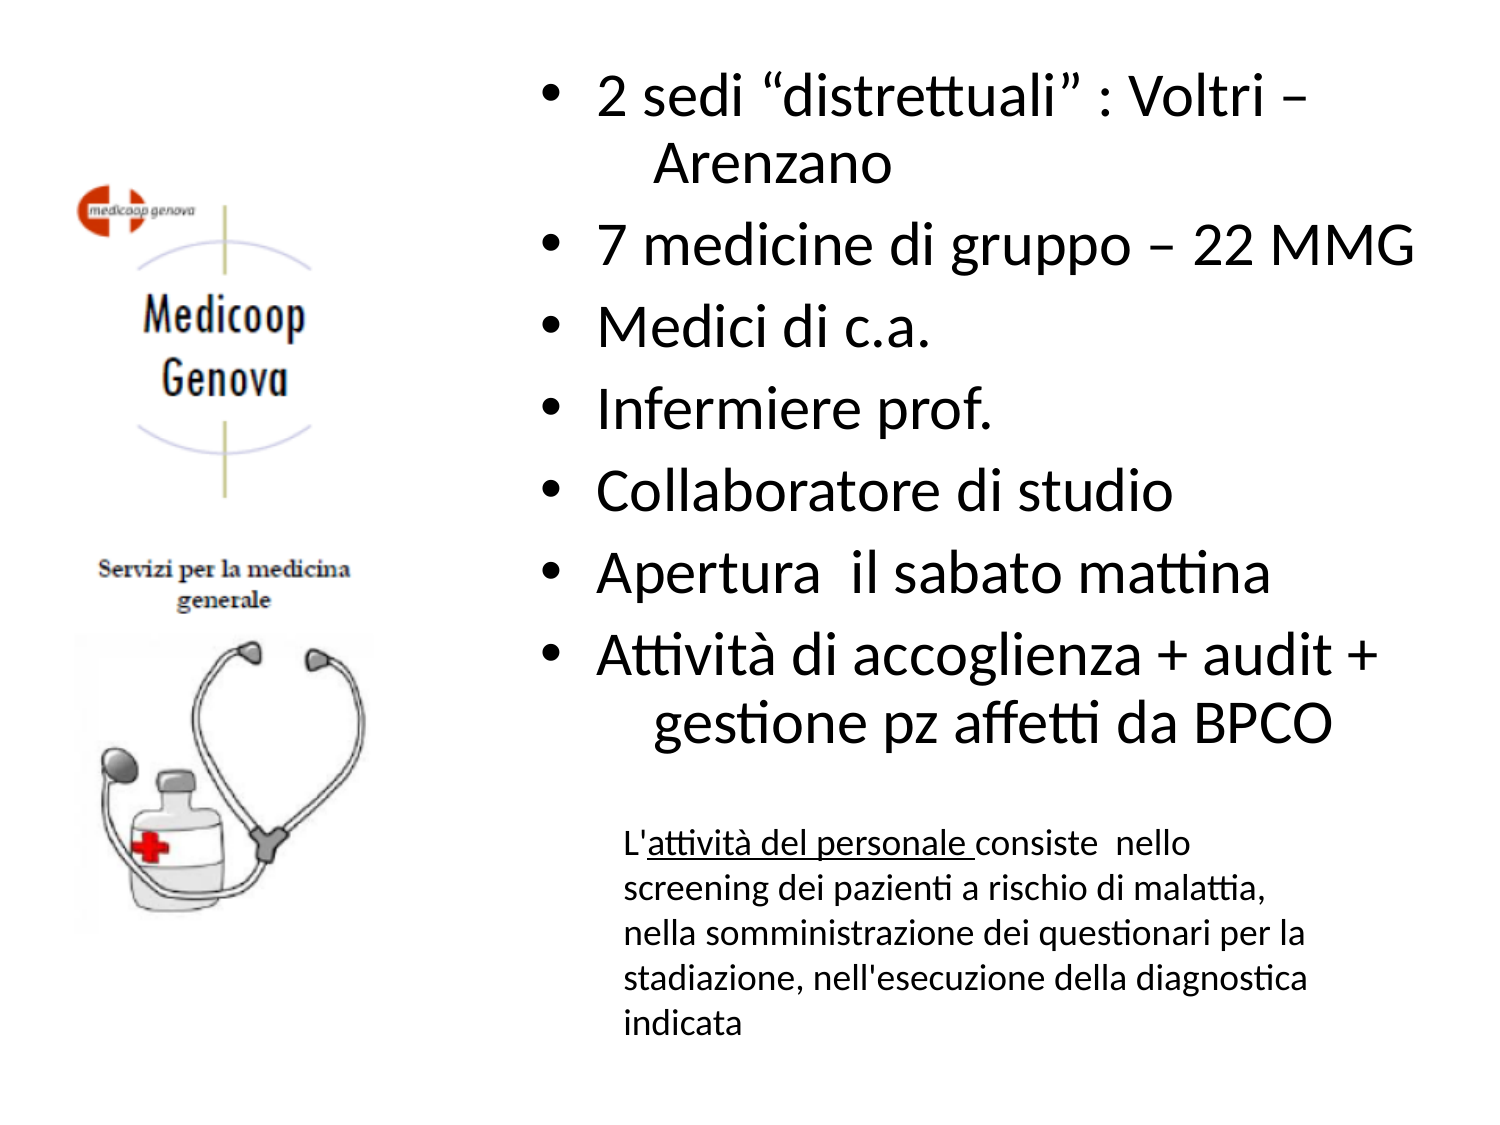

# 2 sedi “distrettuali” : Voltri – Arenzano
7 medicine di gruppo – 22 MMG
Medici di c.a.
Infermiere prof.
Collaboratore di studio
Apertura il sabato mattina
Attività di accoglienza + audit + gestione pz affetti da BPCO
L'attività del personale consiste nello screening dei pazienti a rischio di malattia, nella somministrazione dei questionari per la stadiazione, nell'esecuzione della diagnostica indicata